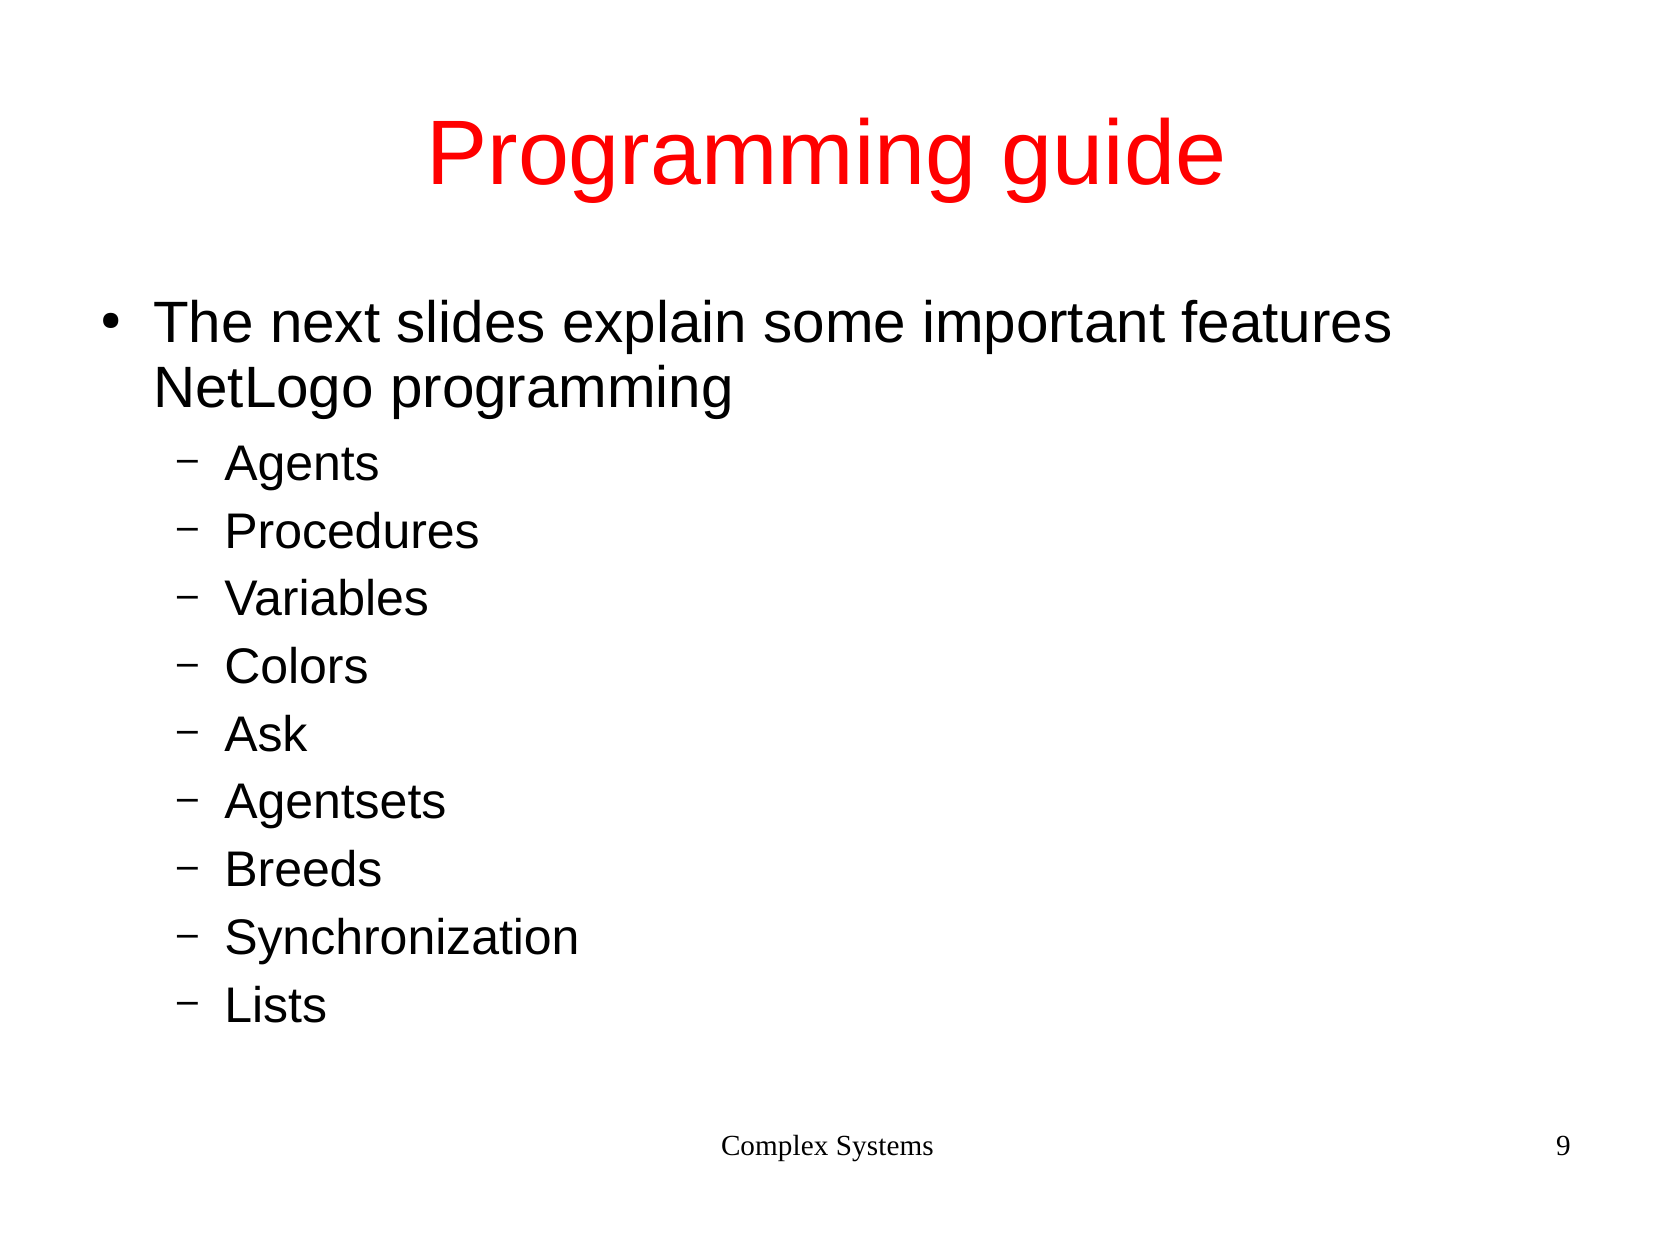

# Programming guide
The next slides explain some important features NetLogo programming
Agents
Procedures
Variables
Colors
Ask
Agentsets
Breeds
Synchronization
Lists
Complex Systems
9